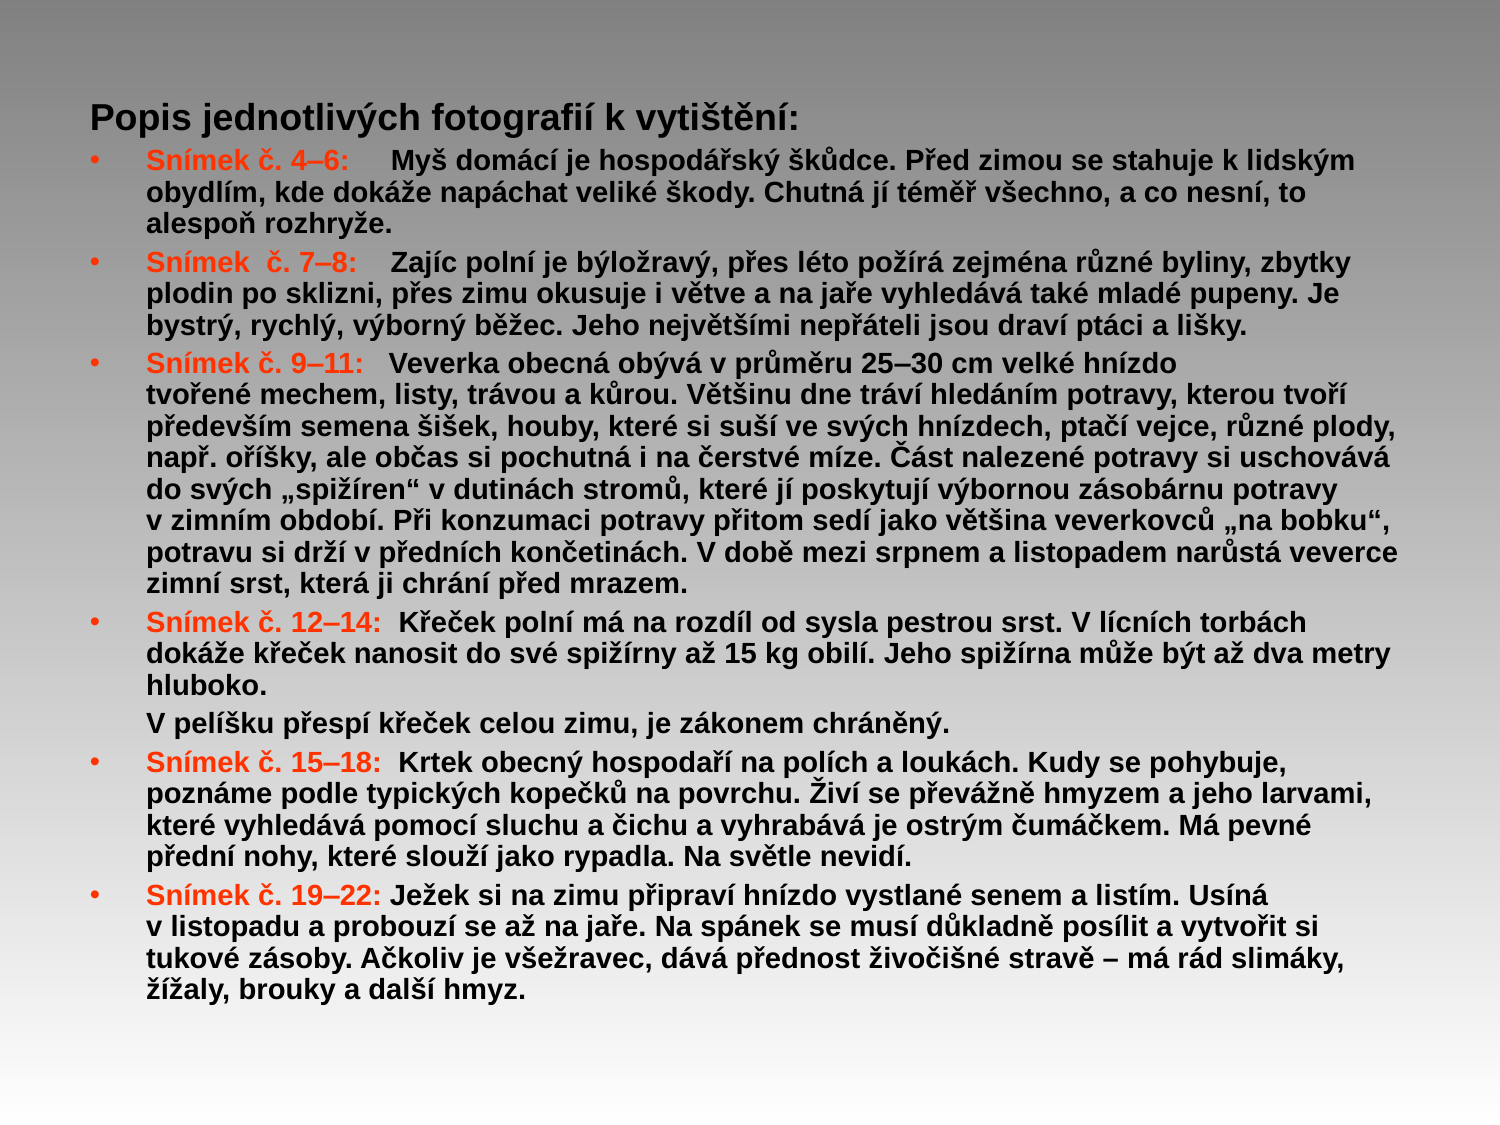

#
Popis jednotlivých fotografií k vytištění:
Snímek č. 4‒6: Myš domácí je hospodářský škůdce. Před zimou se stahuje k lidským obydlím, kde dokáže napáchat veliké škody. Chutná jí téměř všechno, a co nesní, to alespoň rozhryže.
Snímek č. 7‒8: Zajíc polní je býložravý, přes léto požírá zejména různé byliny, zbytky plodin po sklizni, přes zimu okusuje i větve a na jaře vyhledává také mladé pupeny. Je bystrý, rychlý, výborný běžec. Jeho největšími nepřáteli jsou draví ptáci a lišky.
Snímek č. 9‒11: Veverka obecná obývá v průměru 25‒30 cm velké hnízdo tvořené mechem, listy, trávou a kůrou. Většinu dne tráví hledáním potravy, kterou tvoří především semena šišek, houby, které si suší ve svých hnízdech, ptačí vejce, různé plody, např. oříšky, ale občas si pochutná i na čerstvé míze. Část nalezené potravy si uschovává do svých „spižíren“ v dutinách stromů, které jí poskytují výbornou zásobárnu potravy
v zimním období. Při konzumaci potravy přitom sedí jako většina veverkovců „na bobku“, potravu si drží v předních končetinách. V době mezi srpnem a listopadem narůstá veverce zimní srst, která ji chrání před mrazem.
Snímek č. 12‒14: Křeček polní má na rozdíl od sysla pestrou srst. V lícních torbách dokáže křeček nanosit do své spižírny až 15 kg obilí. Jeho spižírna může být až dva metry hluboko.
	V pelíšku přespí křeček celou zimu, je zákonem chráněný.
Snímek č. 15‒18: Krtek obecný hospodaří na polích a loukách. Kudy se pohybuje, poznáme podle typických kopečků na povrchu. Živí se převážně hmyzem a jeho larvami, které vyhledává pomocí sluchu a čichu a vyhrabává je ostrým čumáčkem. Má pevné přední nohy, které slouží jako rypadla. Na světle nevidí.
Snímek č. 19‒22: Ježek si na zimu připraví hnízdo vystlané senem a listím. Usíná
v listopadu a probouzí se až na jaře. Na spánek se musí důkladně posílit a vytvořit si tukové zásoby. Ačkoliv je všežravec, dává přednost živočišné stravě – má rád slimáky, žížaly, brouky a další hmyz.